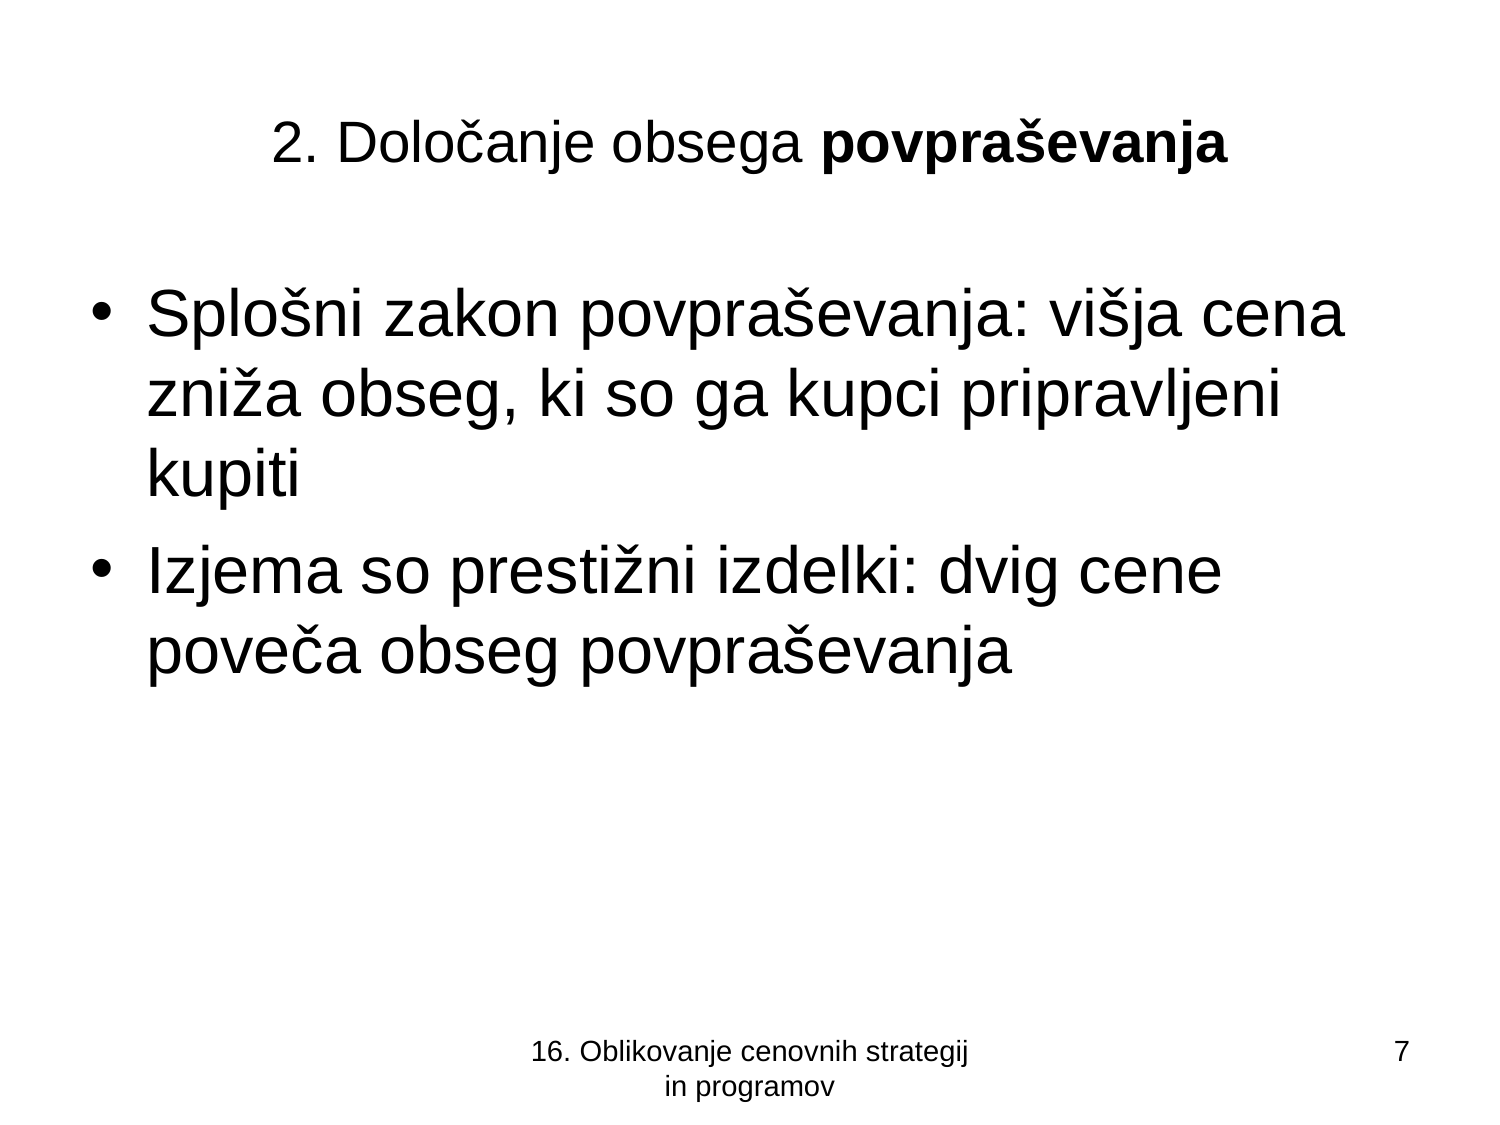

# 2. Določanje obsega povpraševanja
Splošni zakon povpraševanja: višja cena zniža obseg, ki so ga kupci pripravljeni kupiti
Izjema so prestižni izdelki: dvig cene poveča obseg povpraševanja
16. Oblikovanje cenovnih strategij in programov